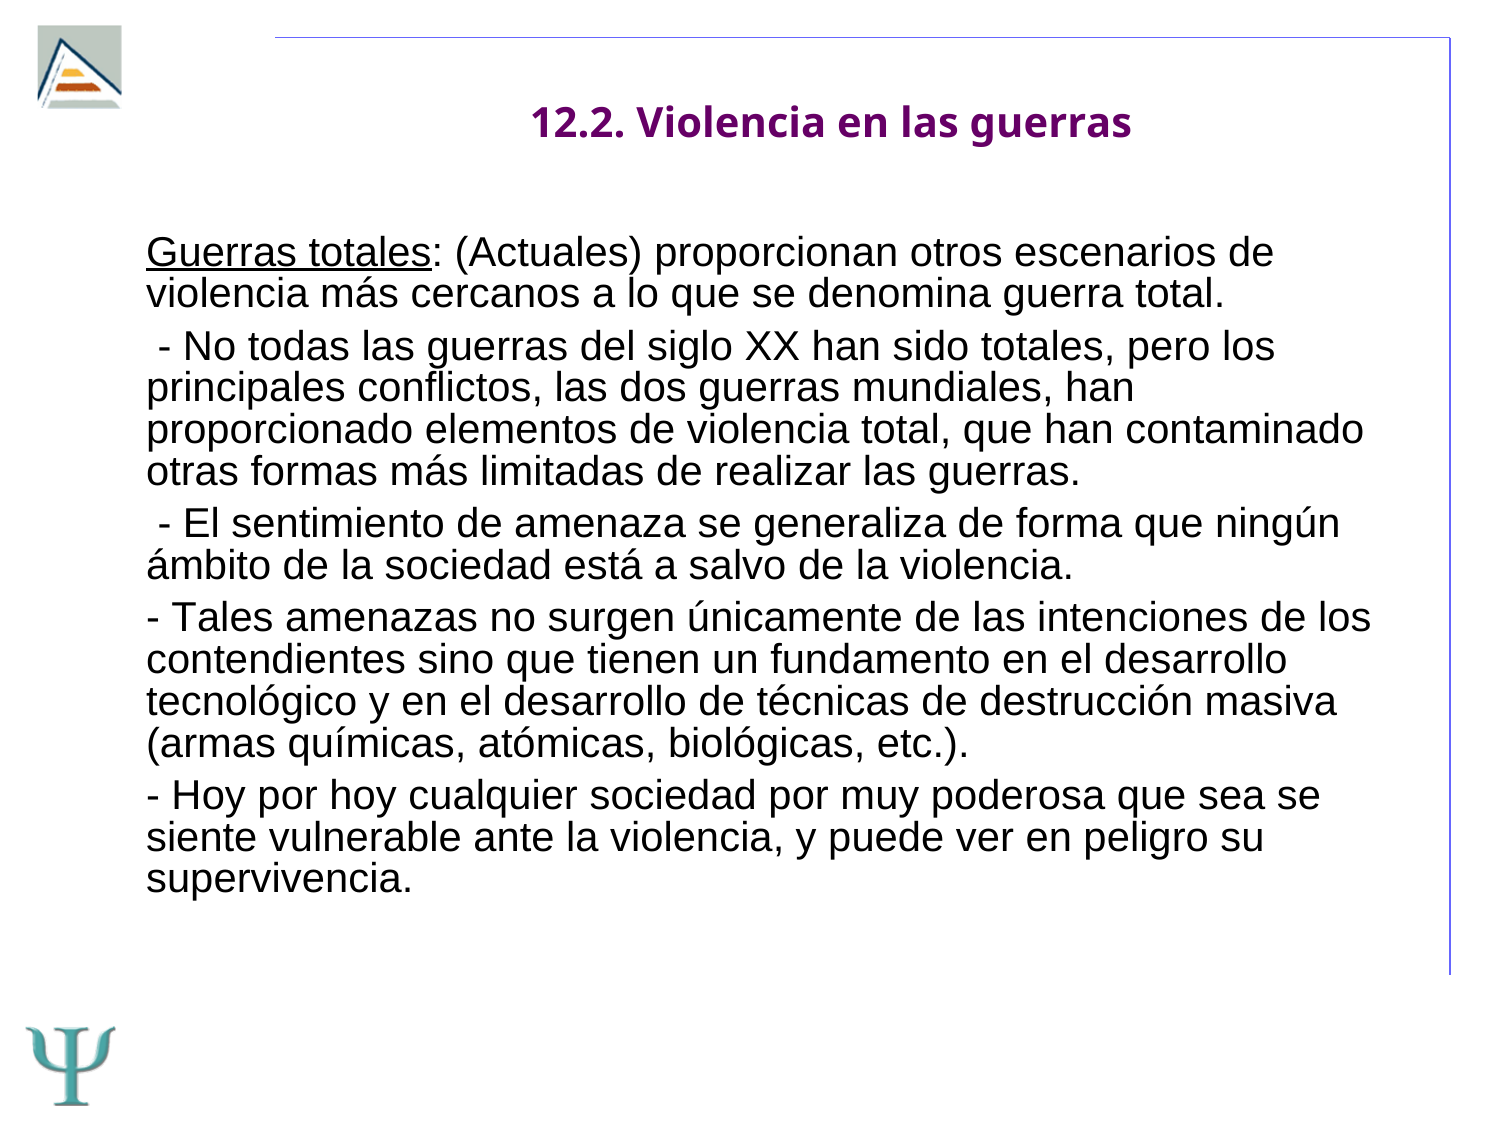

# 12.2. Violencia en las guerras
	Guerras totales: (Actuales) proporcionan otros escenarios de violencia más cercanos a lo que se denomina guerra total.
	 - No todas las guerras del siglo XX han sido totales, pero los principales conflictos, las dos guerras mundiales, han proporcionado elementos de violencia total, que han contaminado otras formas más limitadas de realizar las guerras.
	 - El sentimiento de amenaza se generaliza de forma que ningún ámbito de la sociedad está a salvo de la violencia.
	- Tales amenazas no surgen únicamente de las intenciones de los contendientes sino que tienen un fundamento en el desarrollo tecnológico y en el desarrollo de técnicas de destrucción masiva (armas químicas, atómicas, biológicas, etc.).
	- Hoy por hoy cualquier sociedad por muy poderosa que sea se siente vulnerable ante la violencia, y puede ver en peligro su supervivencia.